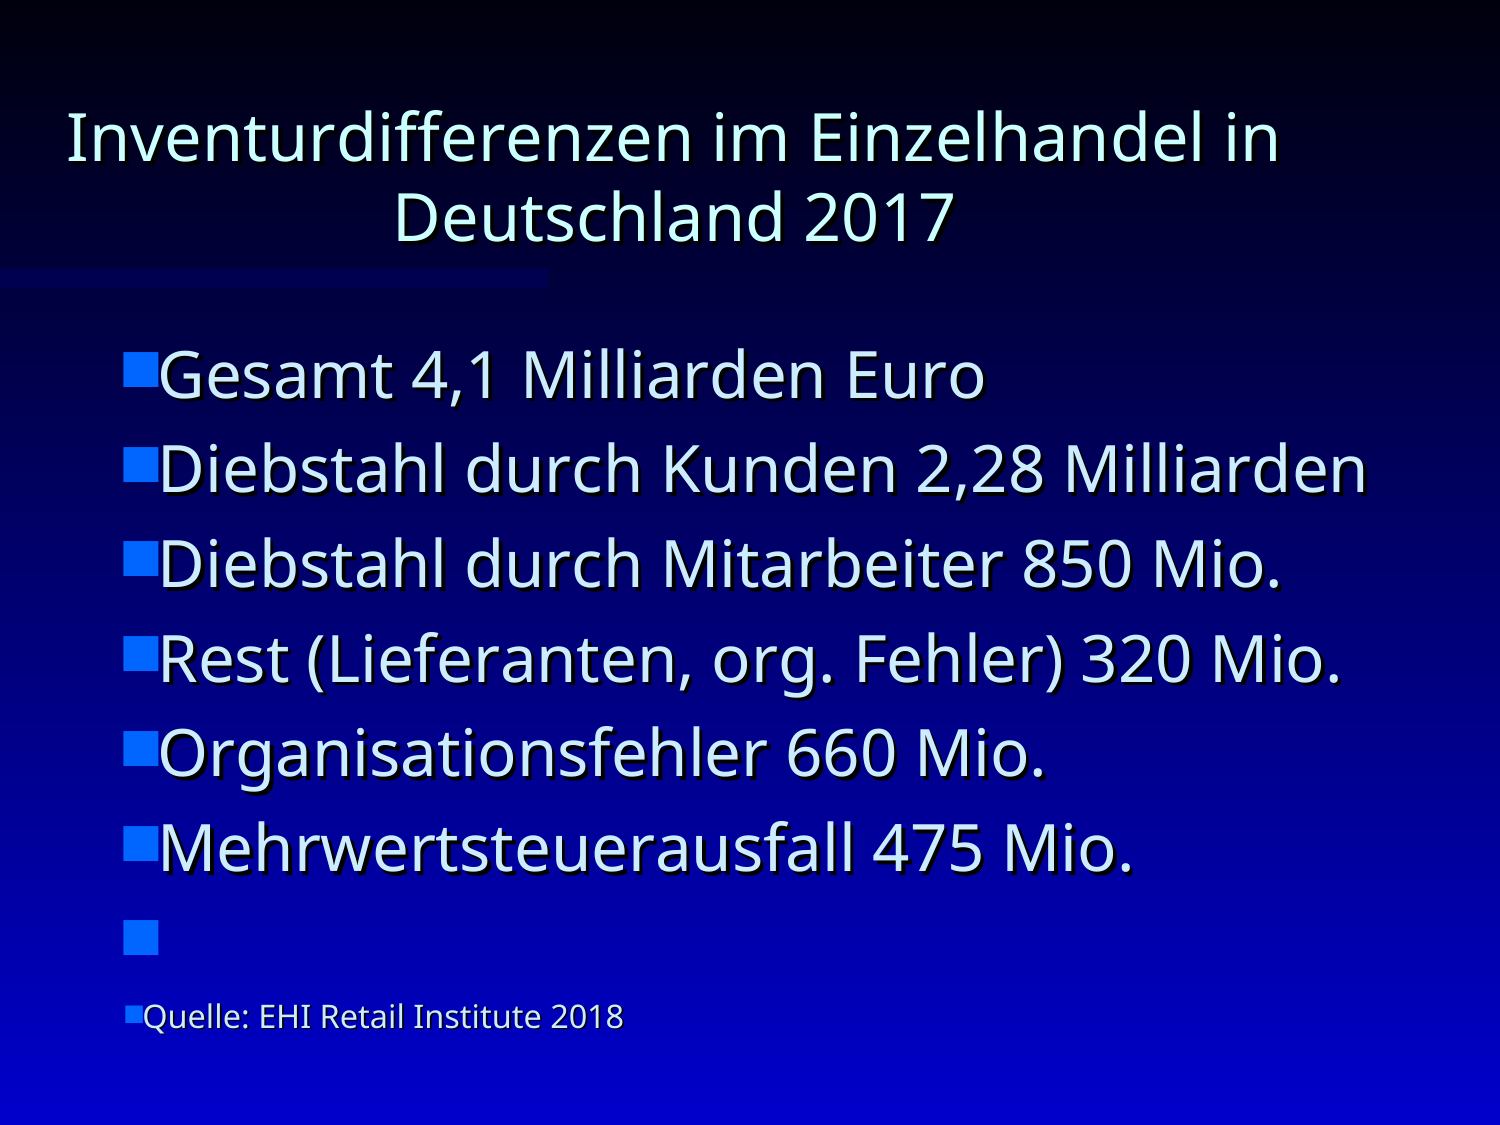

# Inventurdifferenzen im Einzelhandel in Deutschland 2017
Gesamt 4,1 Milliarden Euro
Diebstahl durch Kunden 2,28 Milliarden
Diebstahl durch Mitarbeiter 850 Mio.
Rest (Lieferanten, org. Fehler) 320 Mio.
Organisationsfehler 660 Mio.
Mehrwertsteuerausfall 475 Mio.
Quelle: EHI Retail Institute 2018